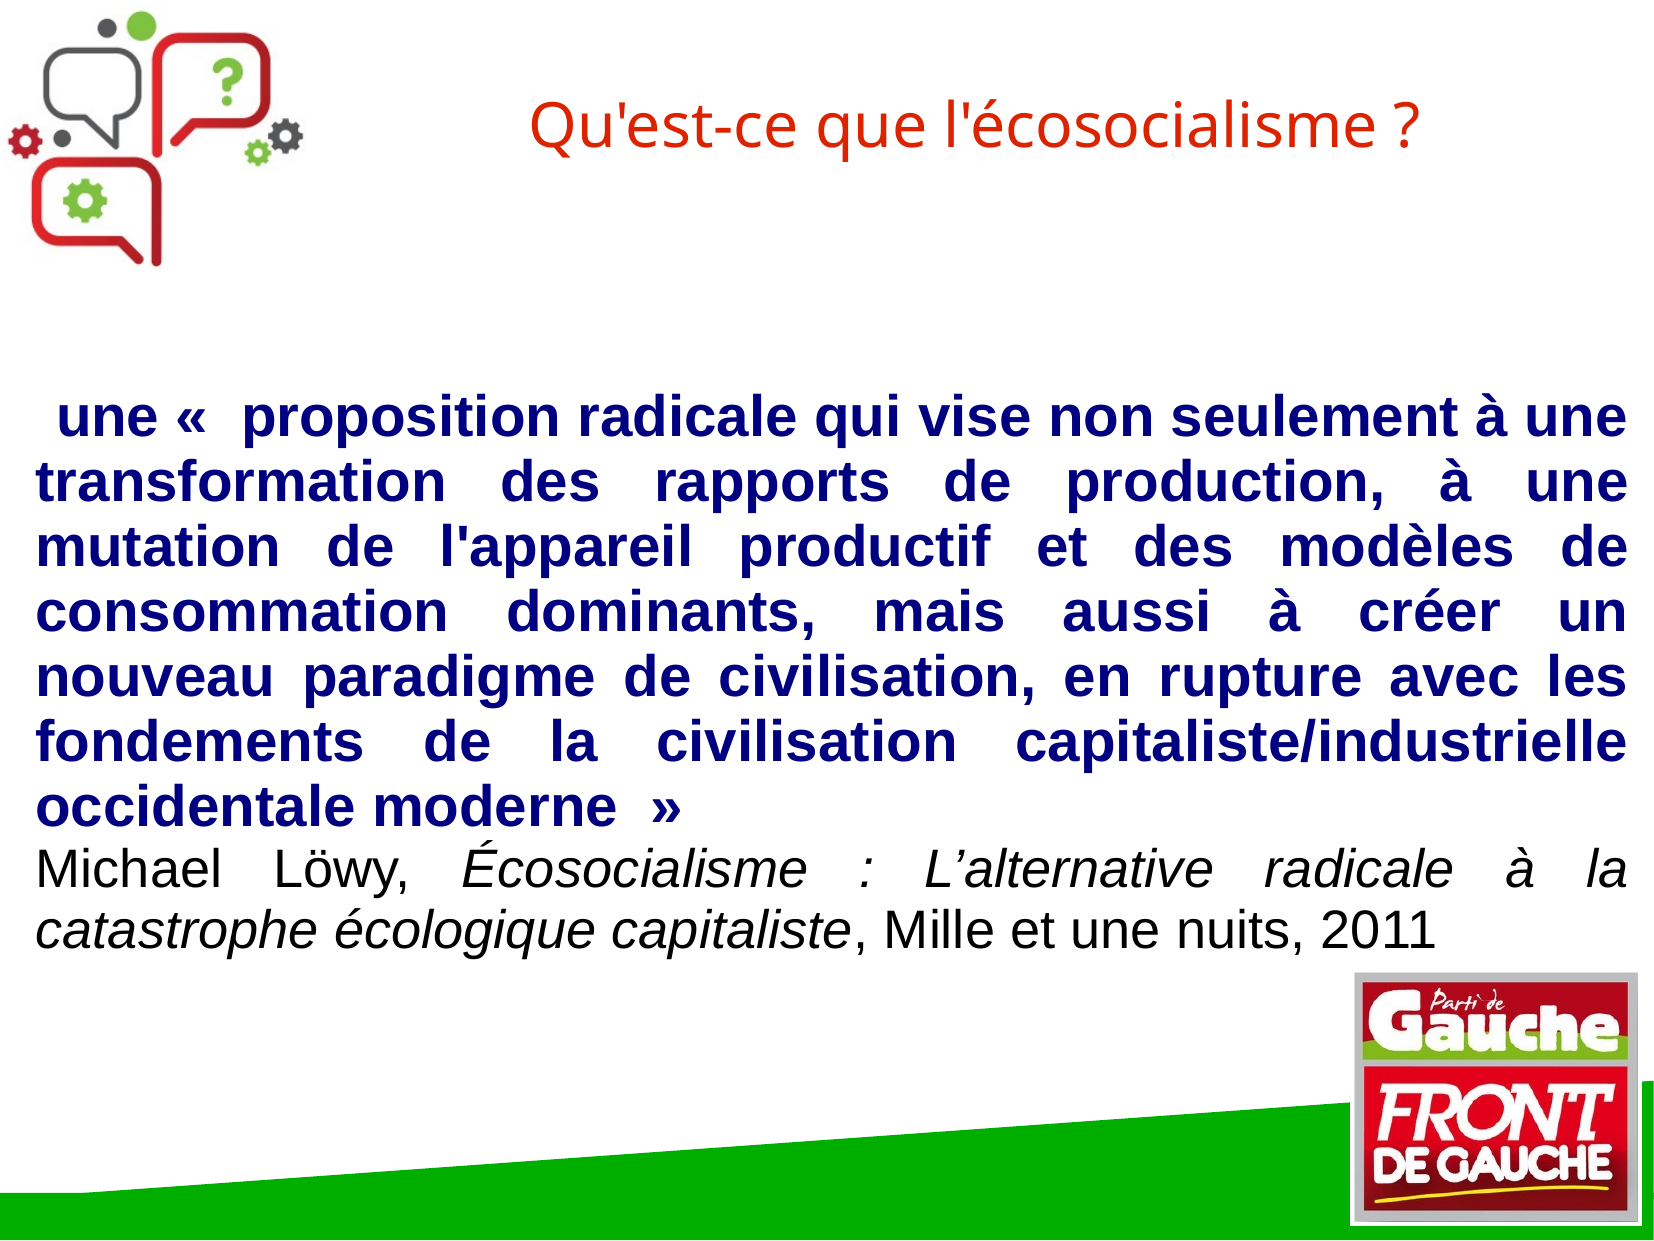

# Qu'est-ce que l'écosocialisme ?
une «  proposition radicale qui vise non seulement à une transformation des rapports de production, à une mutation de l'appareil productif et des modèles de consommation dominants, mais aussi à créer un nouveau paradigme de civilisation, en rupture avec les fondements de la civilisation capitaliste/industrielle occidentale moderne  »
Michael Löwy, Écosocialisme : L’alternative radicale à la catastrophe écologique capitaliste, Mille et une nuits, 2011